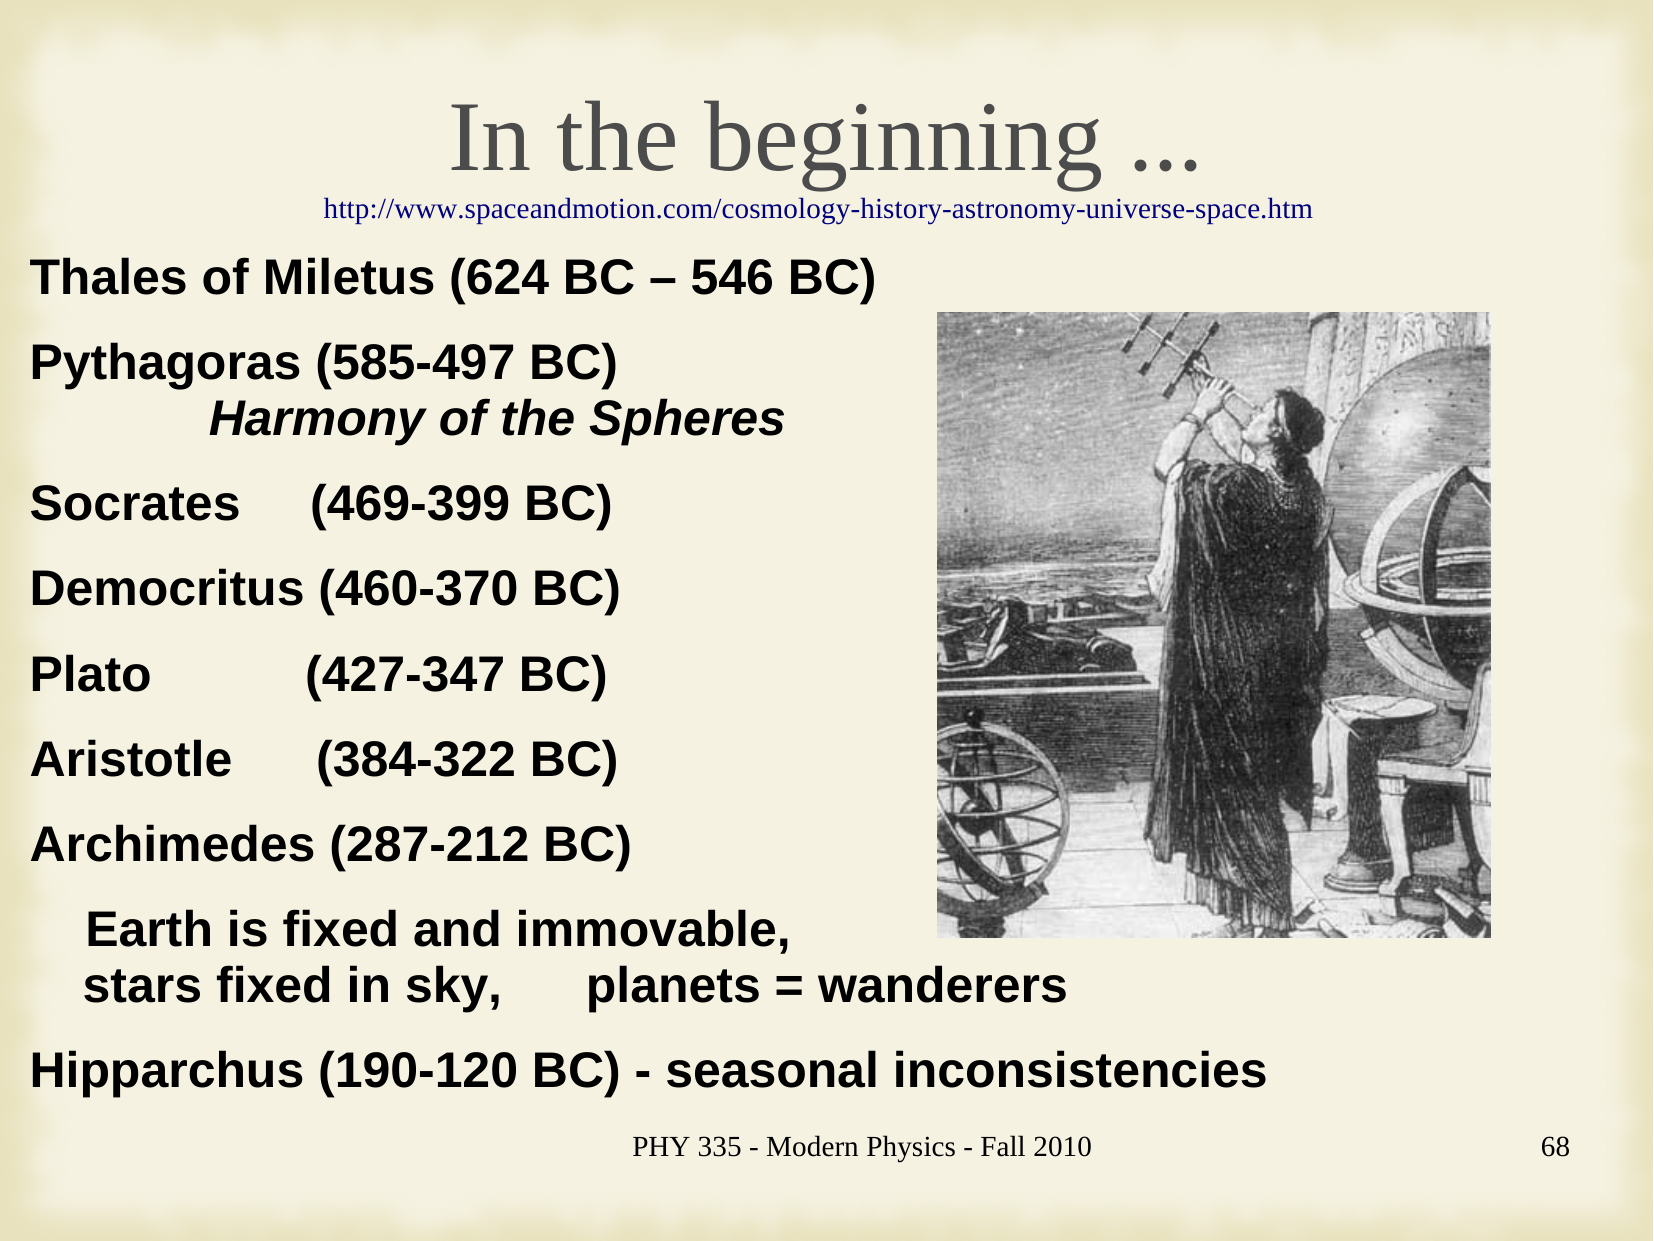

# In the beginning ... http://www.spaceandmotion.com/cosmology-history-astronomy-universe-space.htm
Thales of Miletus (624 BC – 546 BC)
Pythagoras (585-497 BC)
 Harmony of the Spheres
Socrates (469-399 BC)
Democritus (460-370 BC)
Plato (427-347 BC)
Aristotle (384-322 BC)
Archimedes (287-212 BC)
 Earth is fixed and immovable,
stars fixed in sky, planets = wanderers
Hipparchus (190-120 BC) - seasonal inconsistencies
PHY 335 - Modern Physics - Fall 2010
68